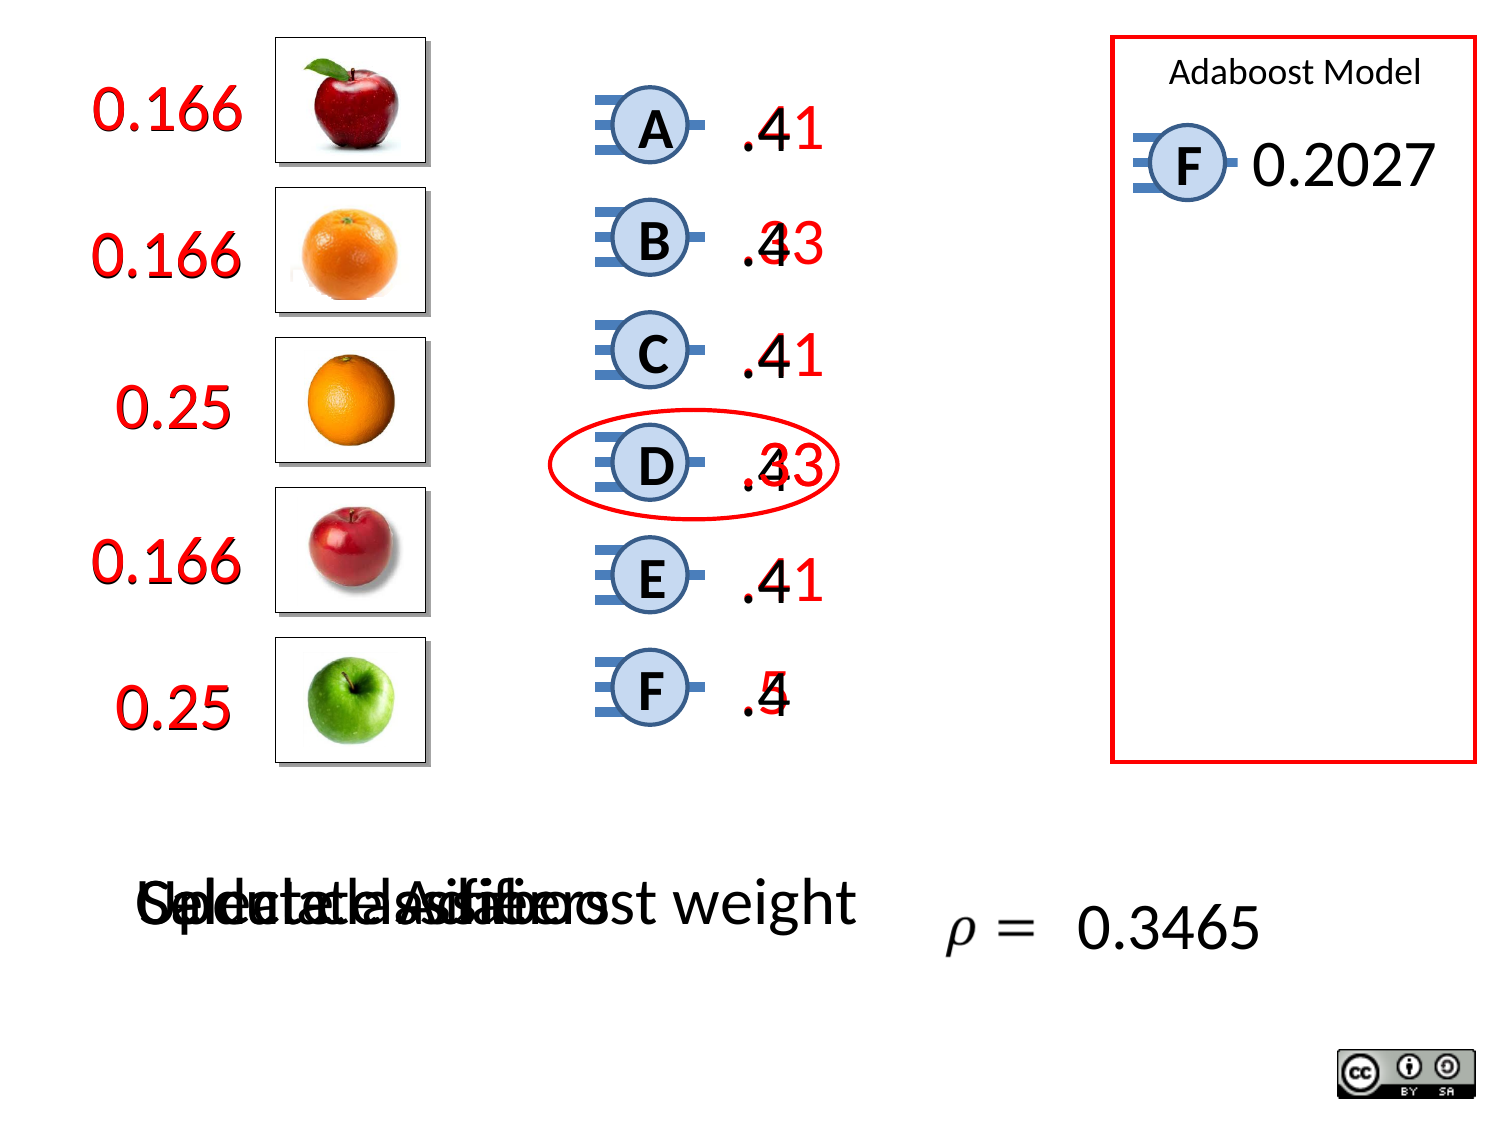

Adaboost Model
0.166
0.166
0.166
0.25
0.166
0.25
.41
.4
A
0.2027
F
.33
.4
B
0.166
.41
.4
C
0.25
.33
.33
.4
D
0.166
.41
.4
E
.5
.4
F
0.25
Calculate Adaboost weight
Update classifiers
Select classifier
0.3465